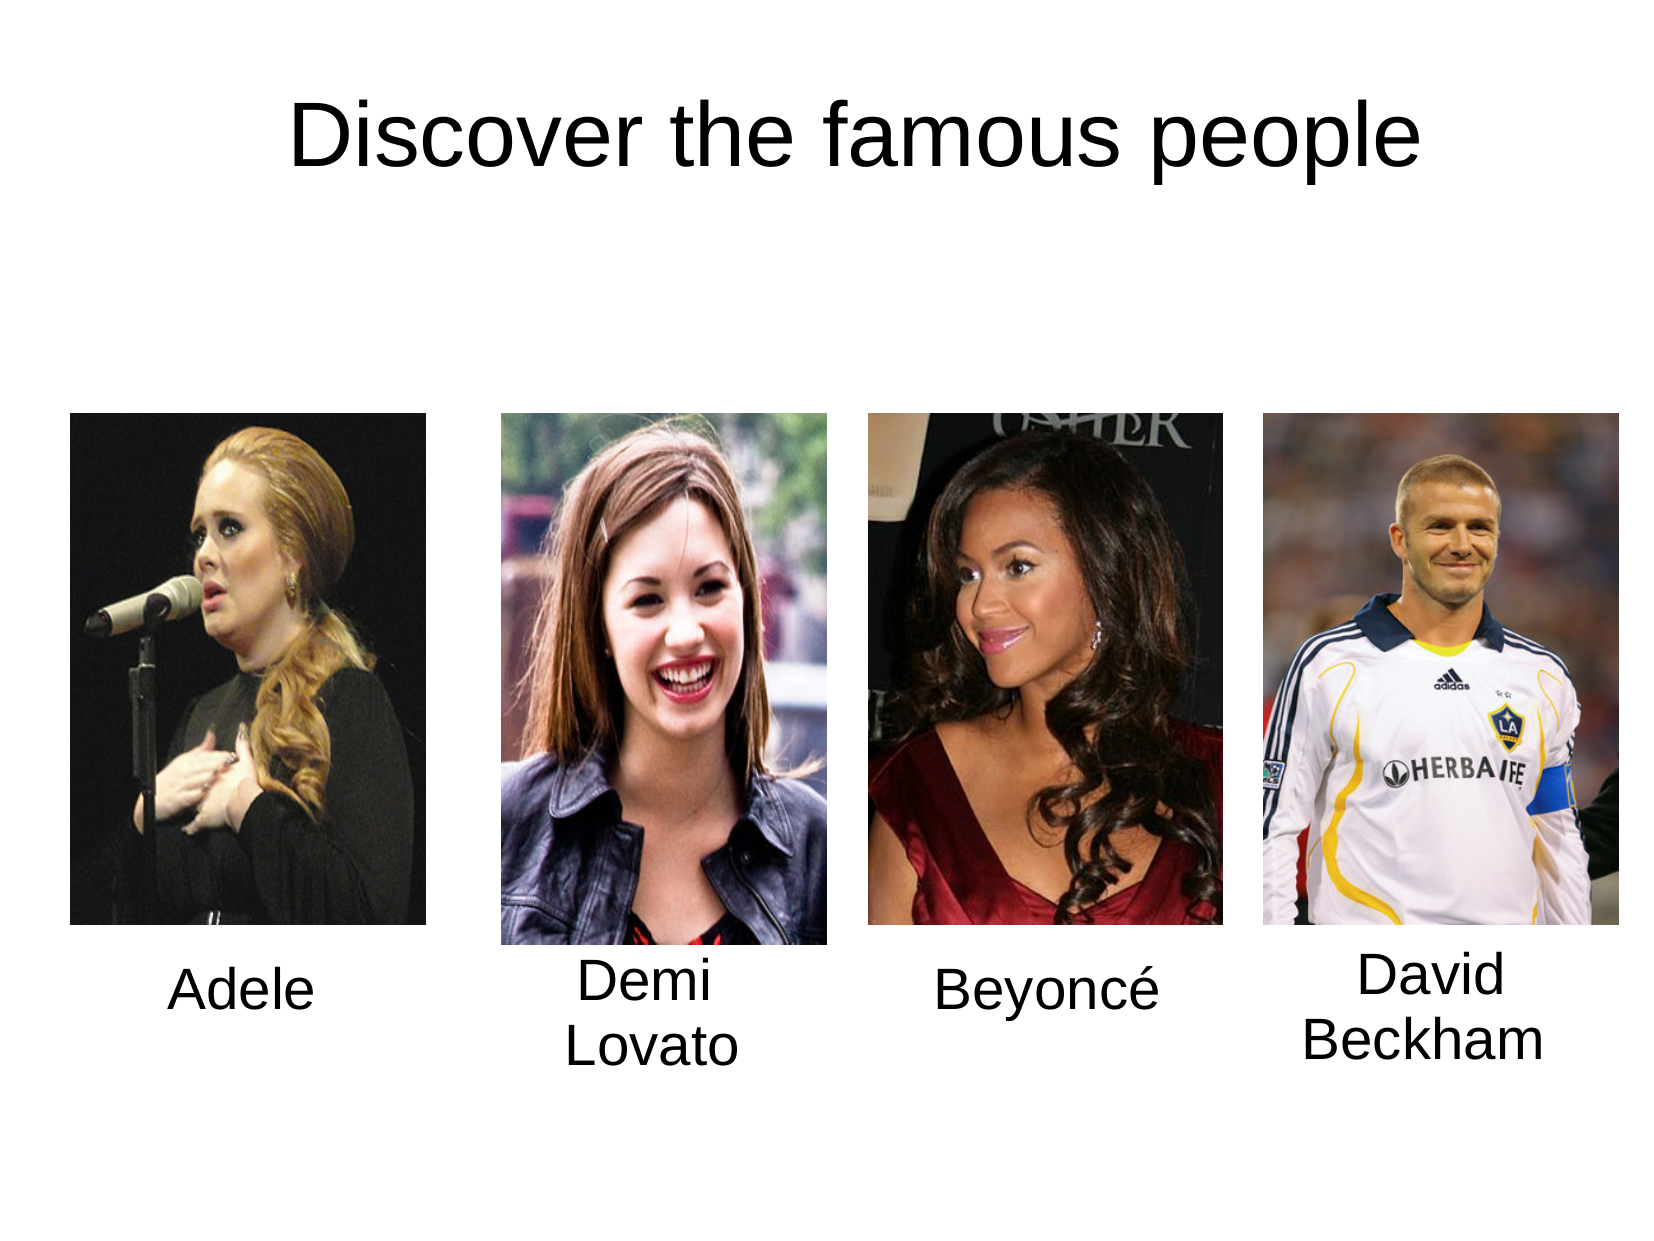

Discover the famous people
# Adele
 Beyoncé
 David
Beckham
Demi
Lovato